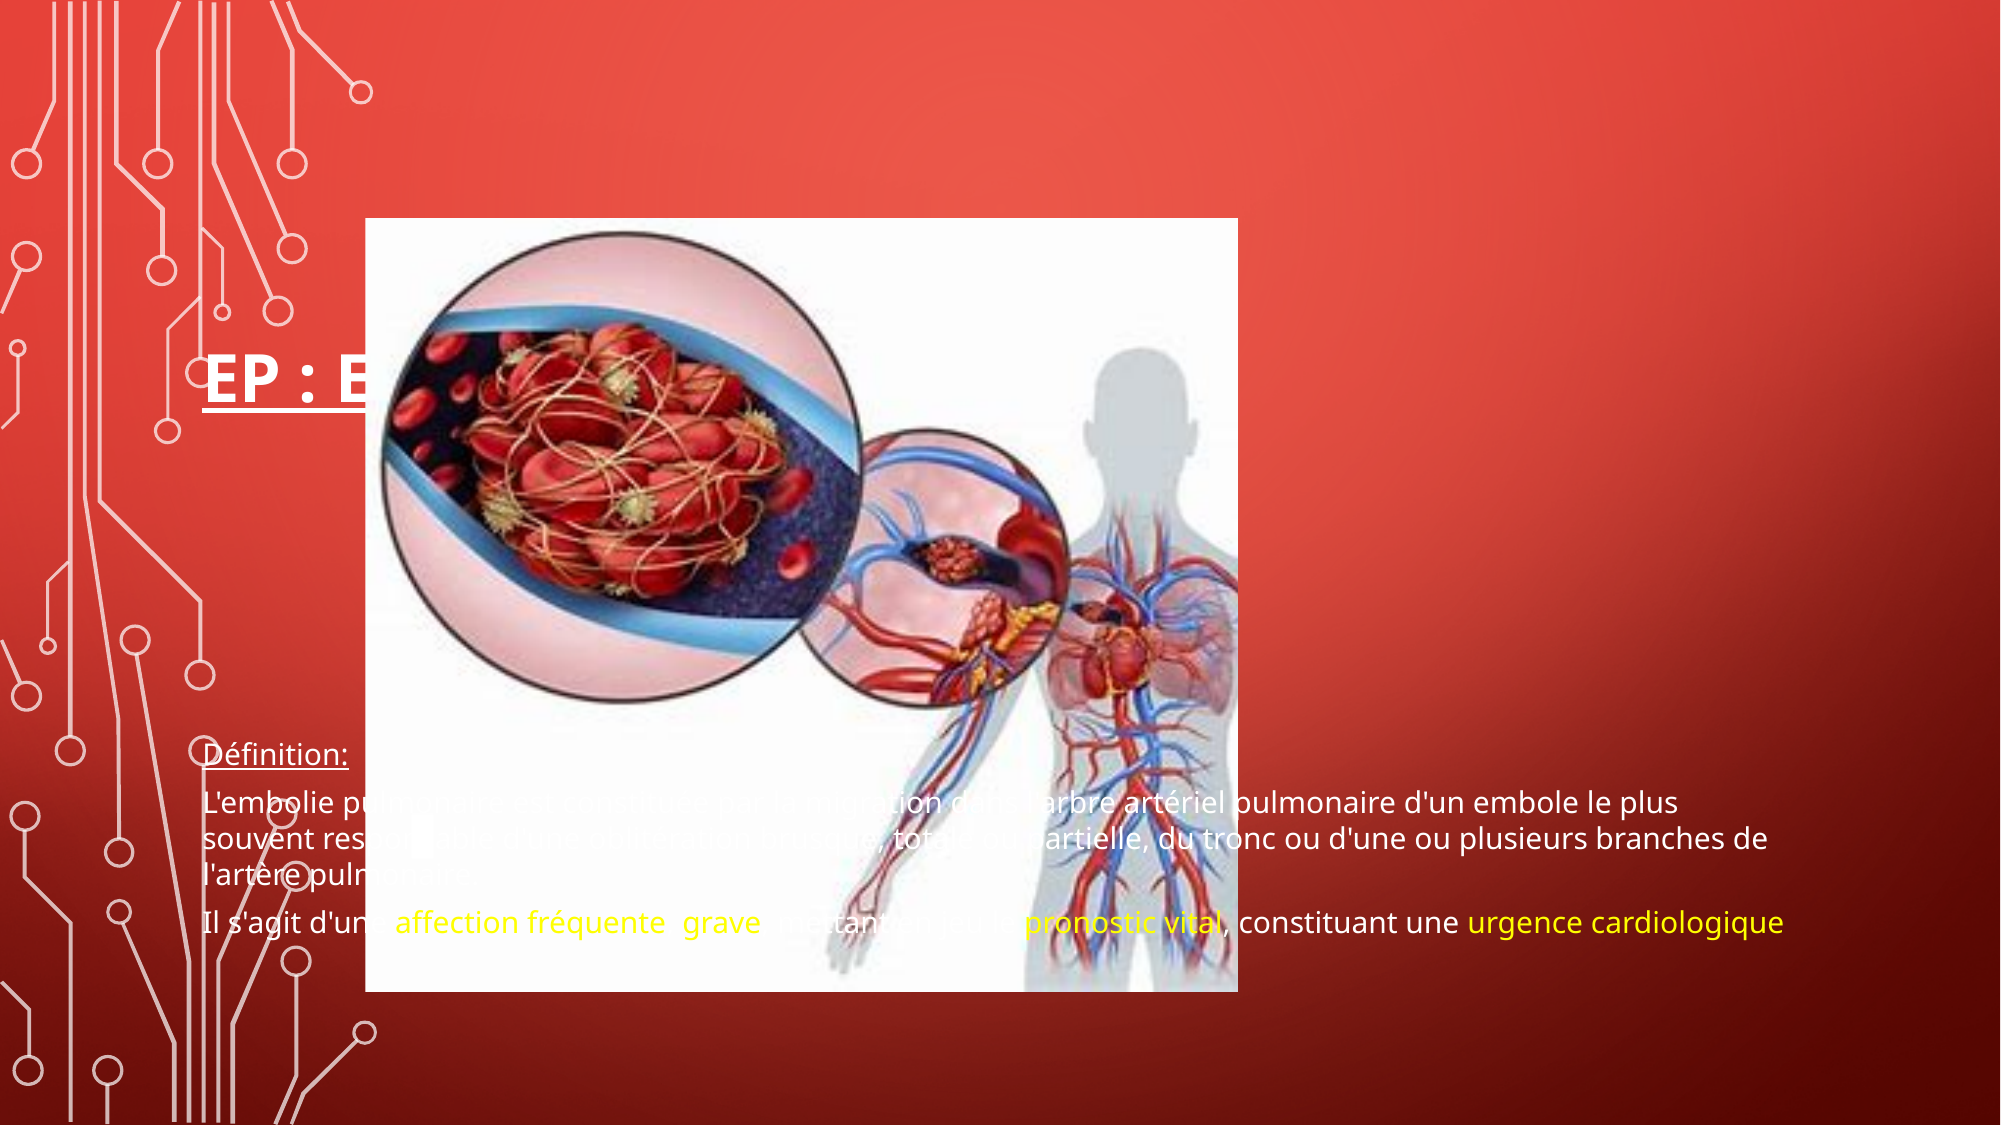

# EP : EMBOLIE PULMONAIRE
Définition:
L'embolie pulmonaire est constituée par la migration dans l'arbre artériel pulmonaire d'un embole le plus souvent responsable d'une oblitération brusque, totale ou partielle, du tronc ou d'une ou plusieurs branches de l'artère pulmonaire.
Il s'agit d'une affection fréquente, grave, mettant en jeu le pronostic vital, constituant une urgence cardiologique